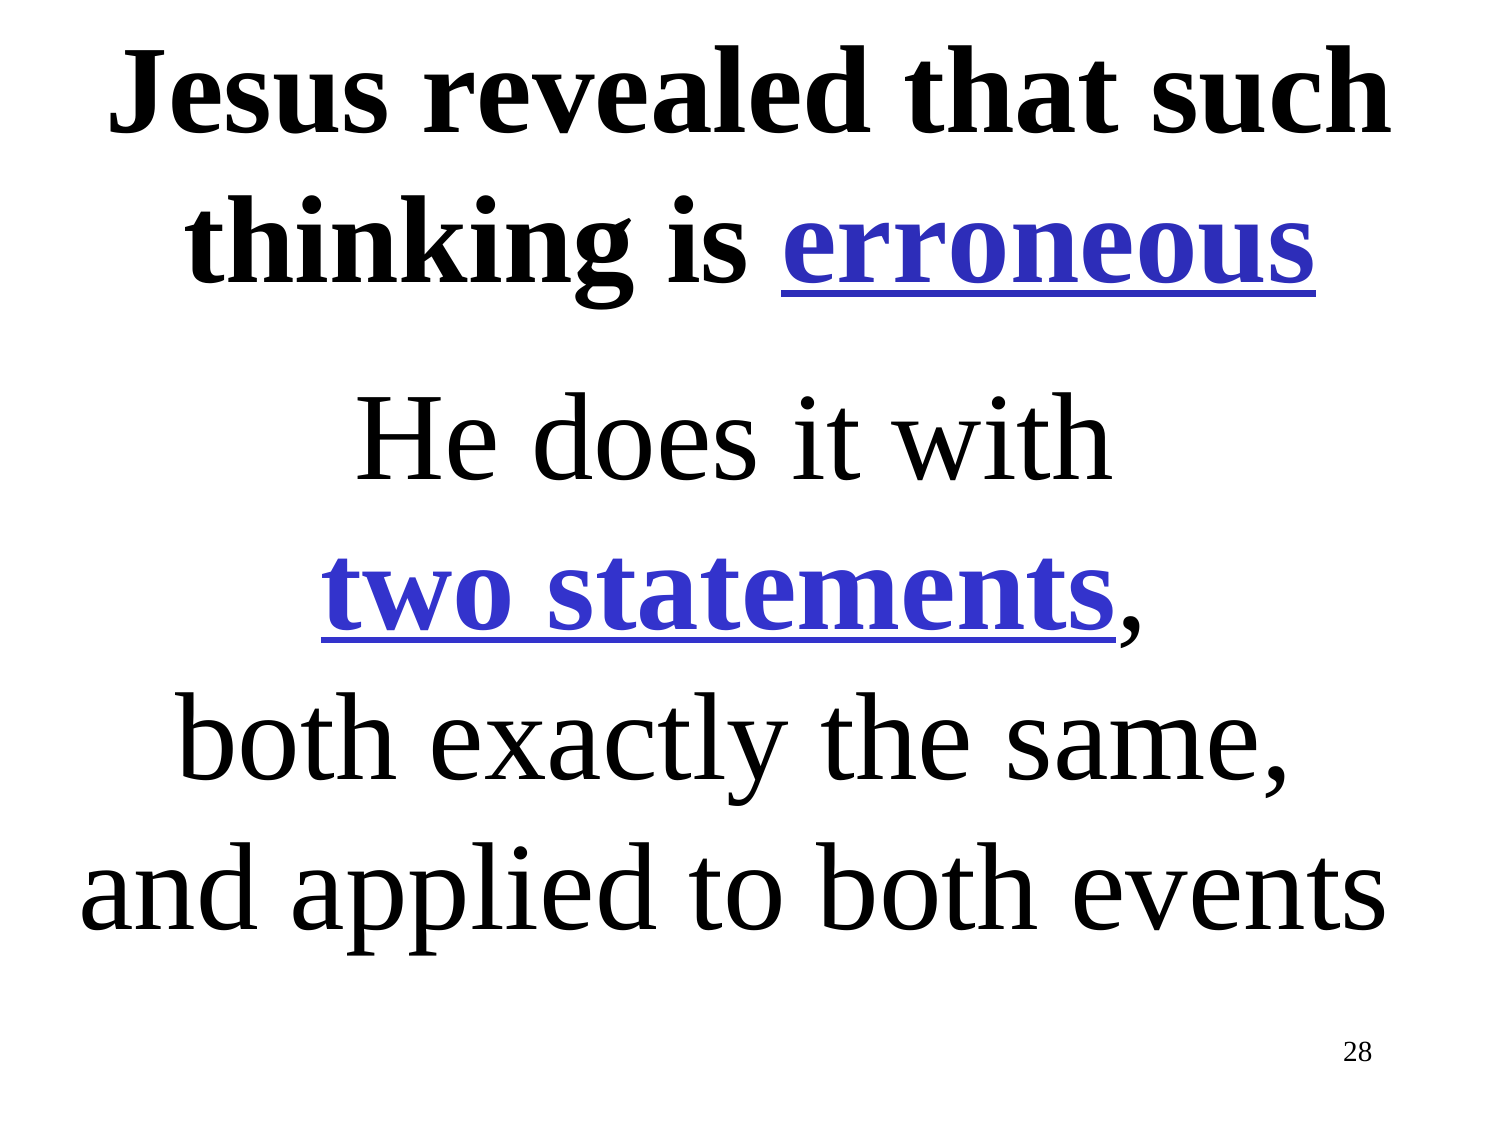

Jesus revealed that such thinking is erroneous
He does it with
two statements,
both exactly the same,
and applied to both events